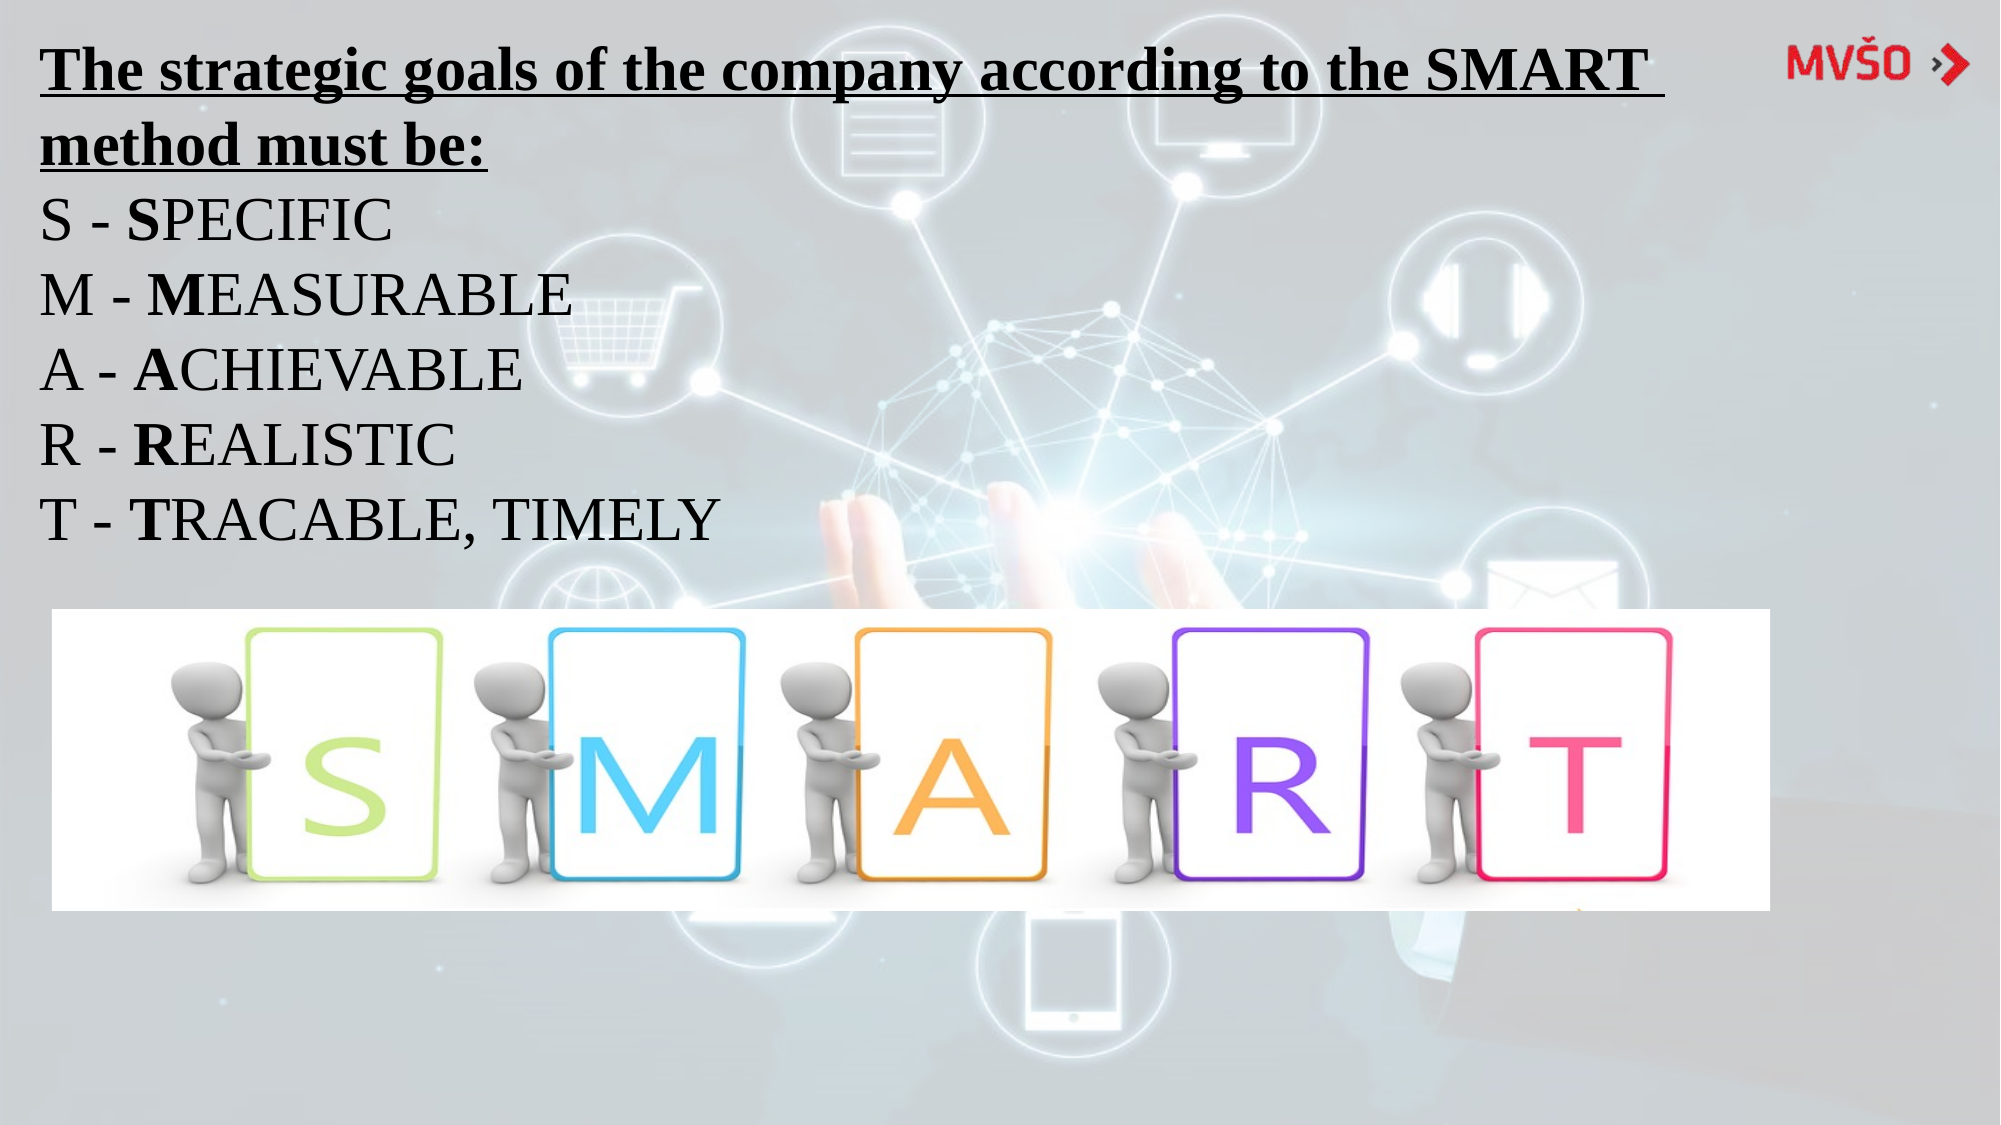

The strategic goals of the company according to the SMART
method must be:
S - SPECIFIC
M - MEASURABLE
A - ACHIEVABLE
R - REALISTIC
T - TRACABLE, TIMELY